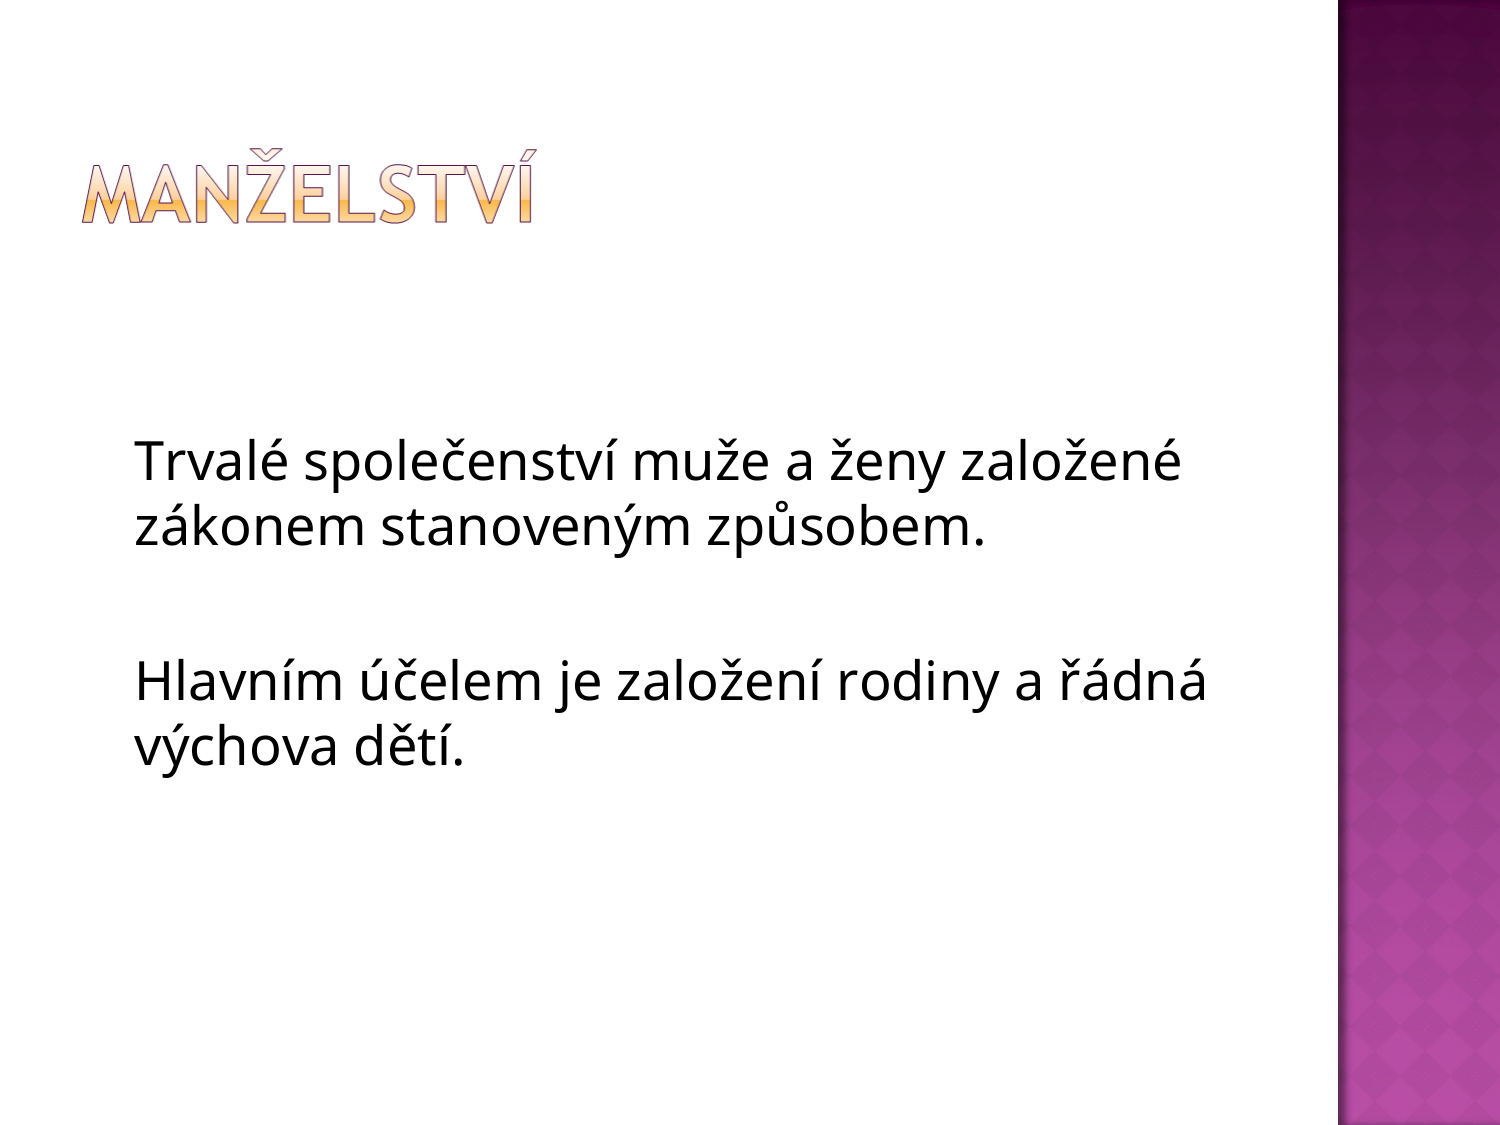

# Trvalé společenství muže a ženy založené zákonem stanoveným způsobem.
	Hlavním účelem je založení rodiny a řádná výchova dětí.